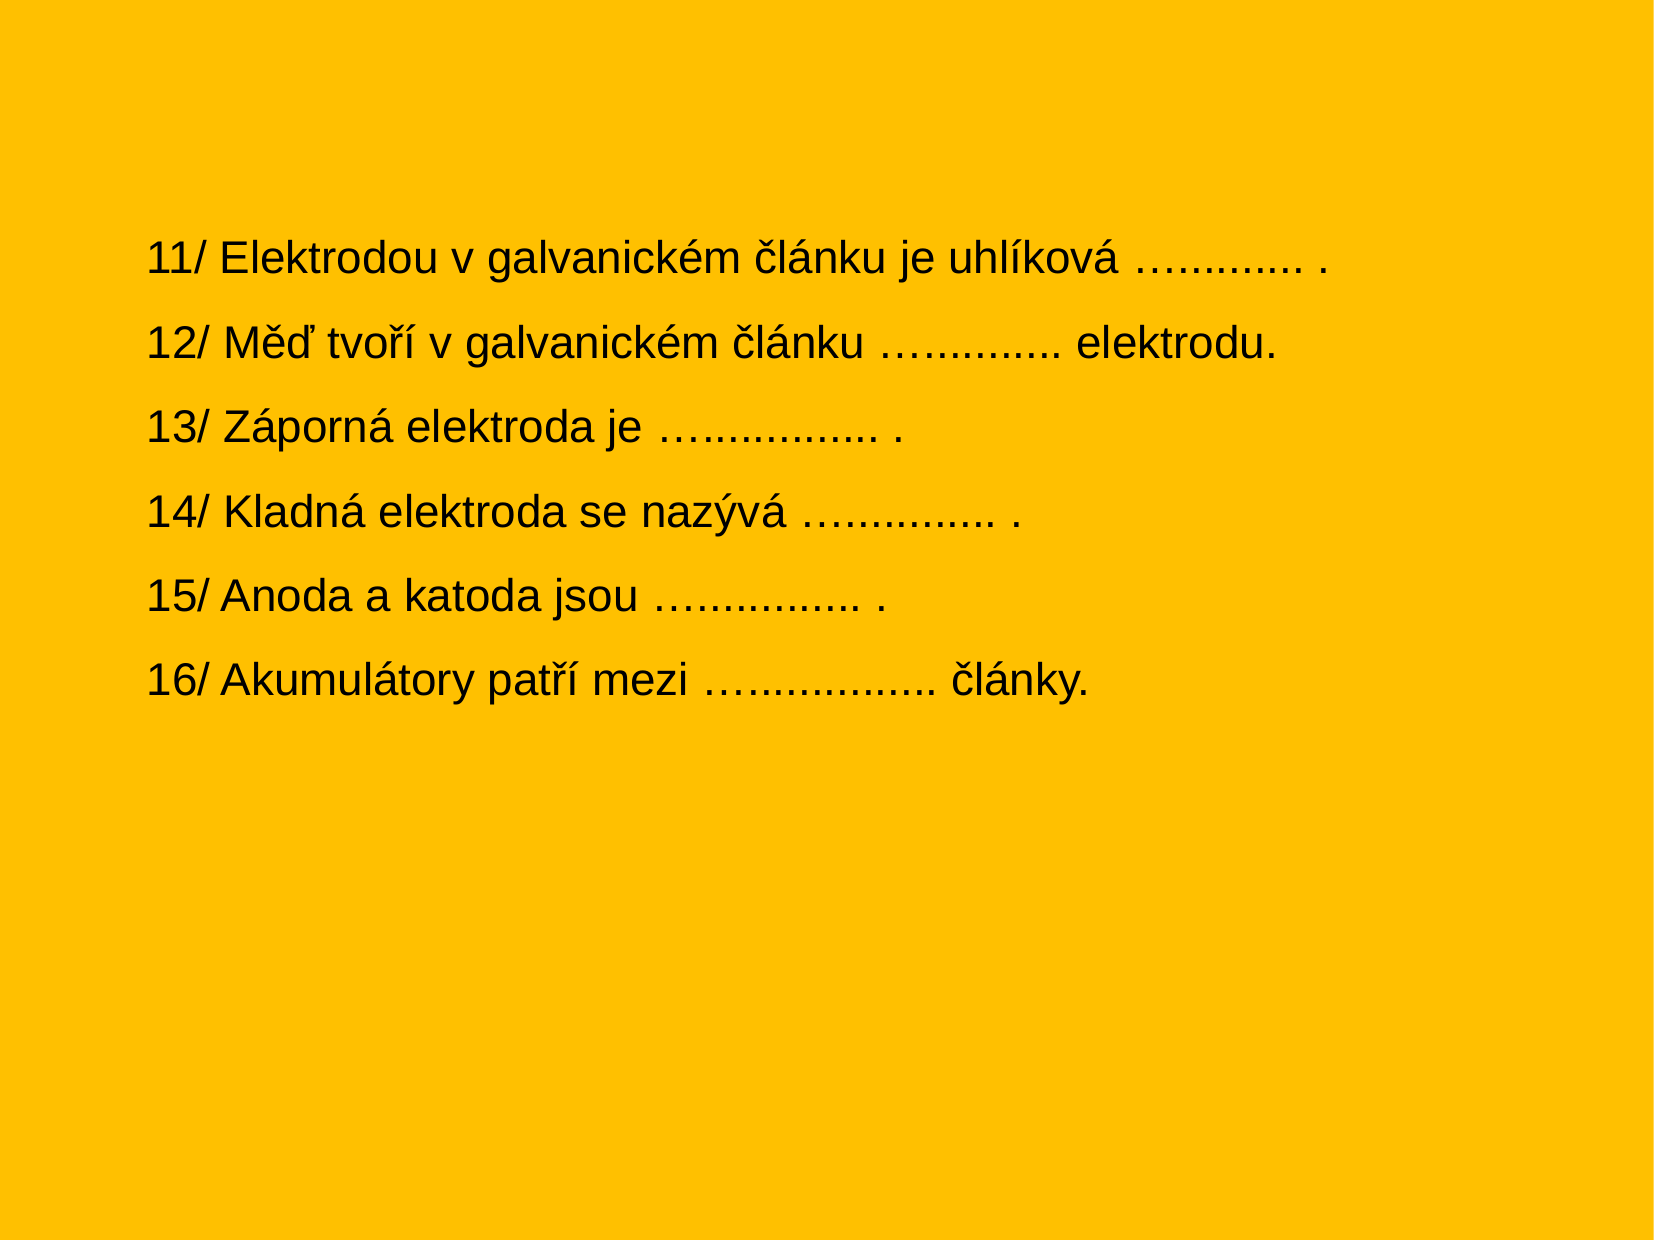

# 11/ Elektrodou v galvanickém článku je uhlíková ….......... .
12/ Měď tvoří v galvanickém článku …........... elektrodu.
13/ Záporná elektroda je ….............. .
14/ Kladná elektroda se nazývá …............ .
15/ Anoda a katoda jsou …............. .
16/ Akumulátory patří mezi …............... články.